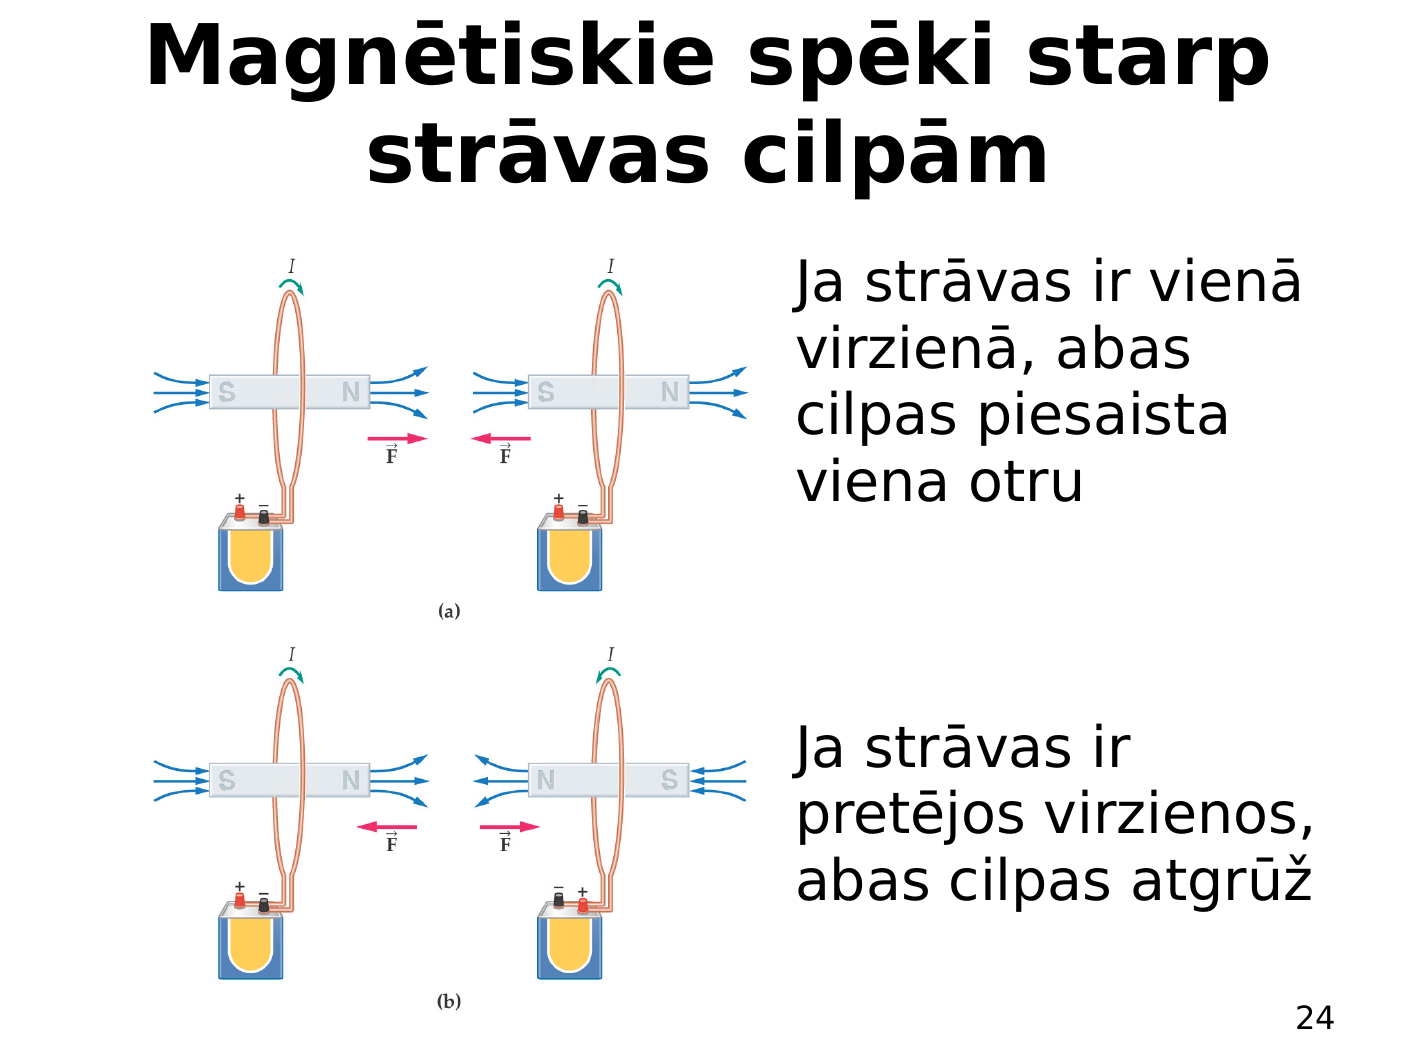

# Magnētiskie spēki starp strāvas cilpām
Ja strāvas ir vienā virzienā, abas cilpas piesaista viena otru
Ja strāvas ir pretējos virzienos, abas cilpas atgrūž